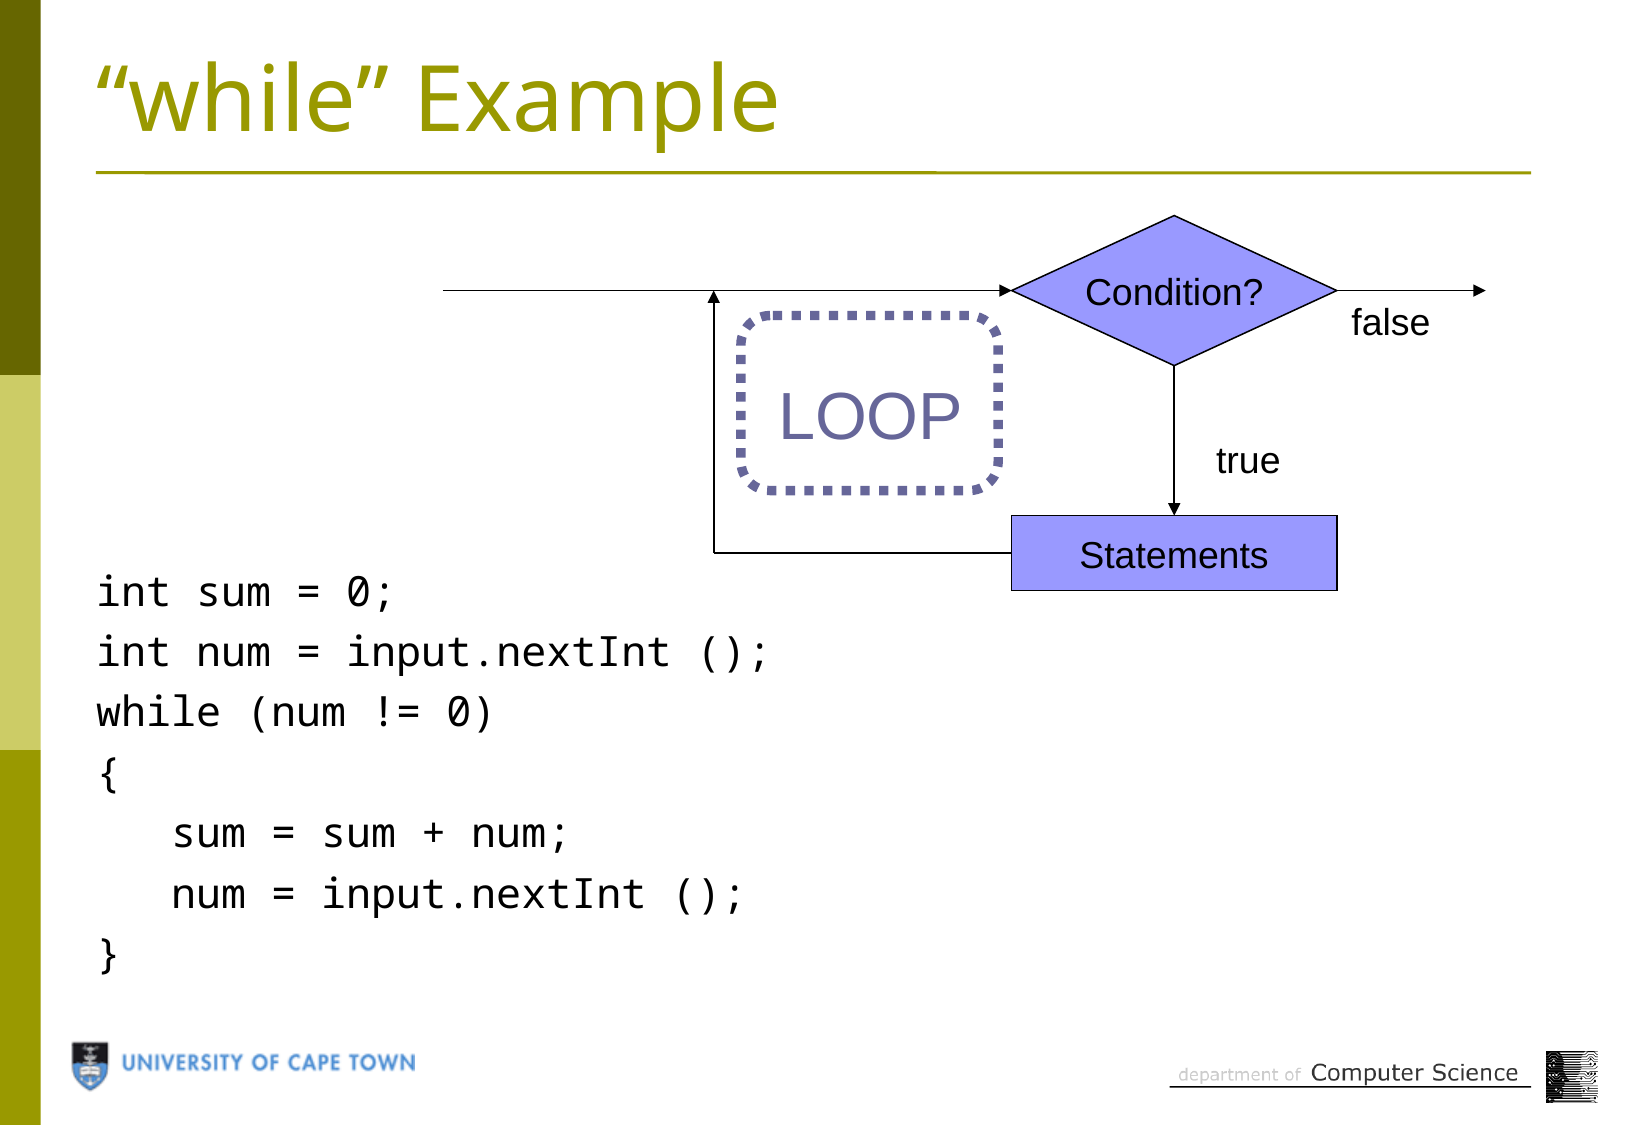

# “while” Example
int sum = 0;
int num = input.nextInt ();
while (num != 0)
{
 sum = sum + num;
 num = input.nextInt ();
}
Condition?
false
LOOP
true
Statements